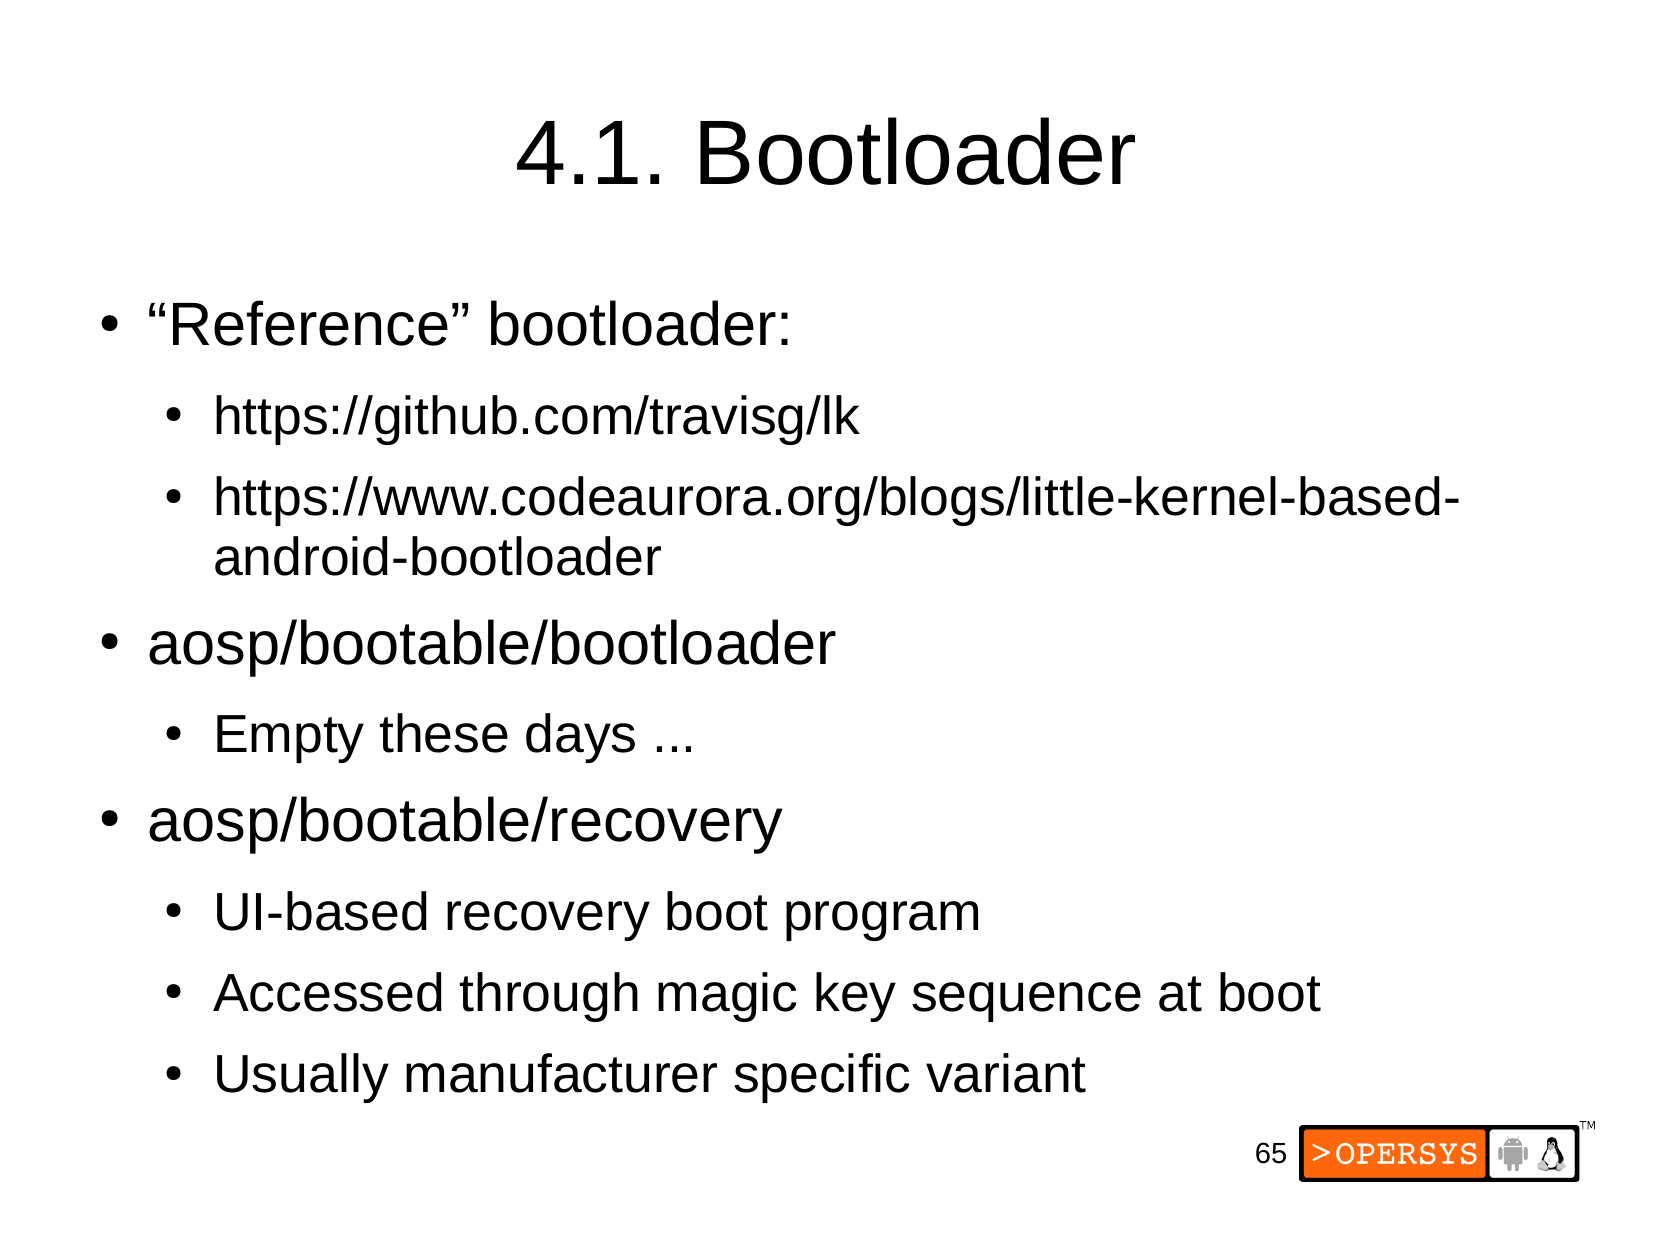

# 4.1. Bootloader
“Reference” bootloader:
https://github.com/travisg/lk
https://www.codeaurora.org/blogs/little-kernel-based-android-bootloader
aosp/bootable/bootloader
Empty these days ...
aosp/bootable/recovery
UI-based recovery boot program
Accessed through magic key sequence at boot
Usually manufacturer specific variant